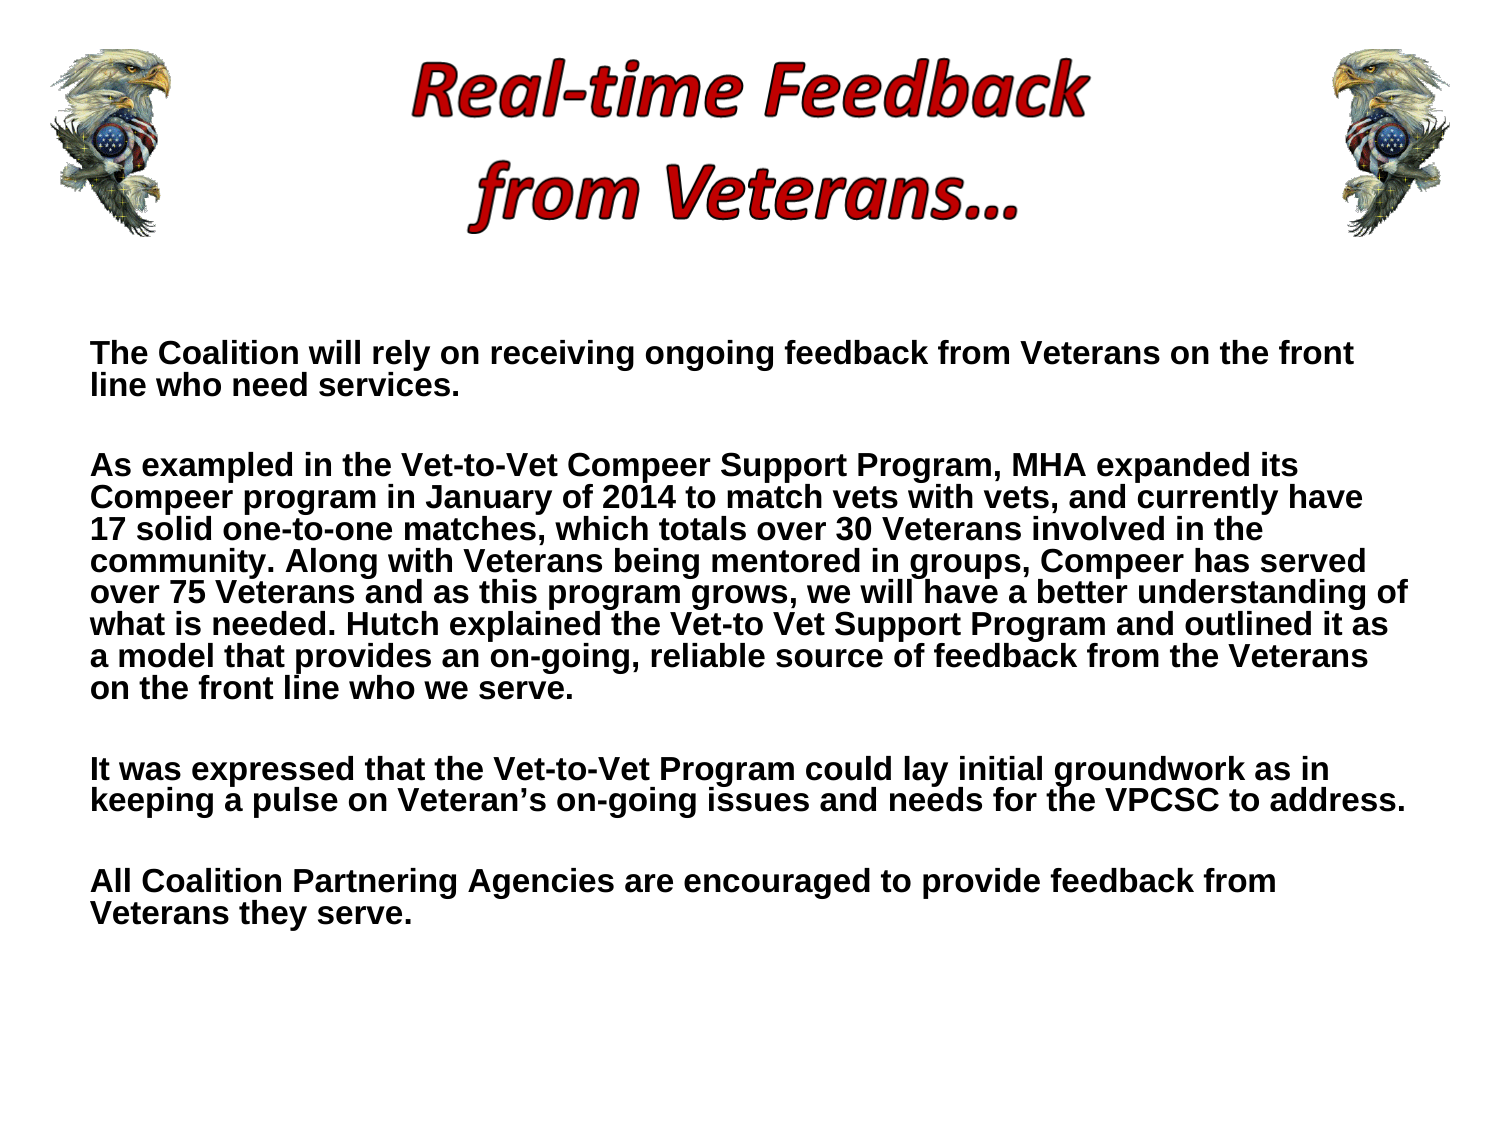

The Coalition will rely on receiving ongoing feedback from Veterans on the front line who need services.
As exampled in the Vet-to-Vet Compeer Support Program, MHA expanded its Compeer program in January of 2014 to match vets with vets, and currently have 17 solid one-to-one matches, which totals over 30 Veterans involved in the community. Along with Veterans being mentored in groups, Compeer has served over 75 Veterans and as this program grows, we will have a better understanding of what is needed. Hutch explained the Vet-to Vet Support Program and outlined it as a model that provides an on-going, reliable source of feedback from the Veterans on the front line who we serve.
It was expressed that the Vet-to-Vet Program could lay initial groundwork as in keeping a pulse on Veteran’s on-going issues and needs for the VPCSC to address.
All Coalition Partnering Agencies are encouraged to provide feedback from Veterans they serve.